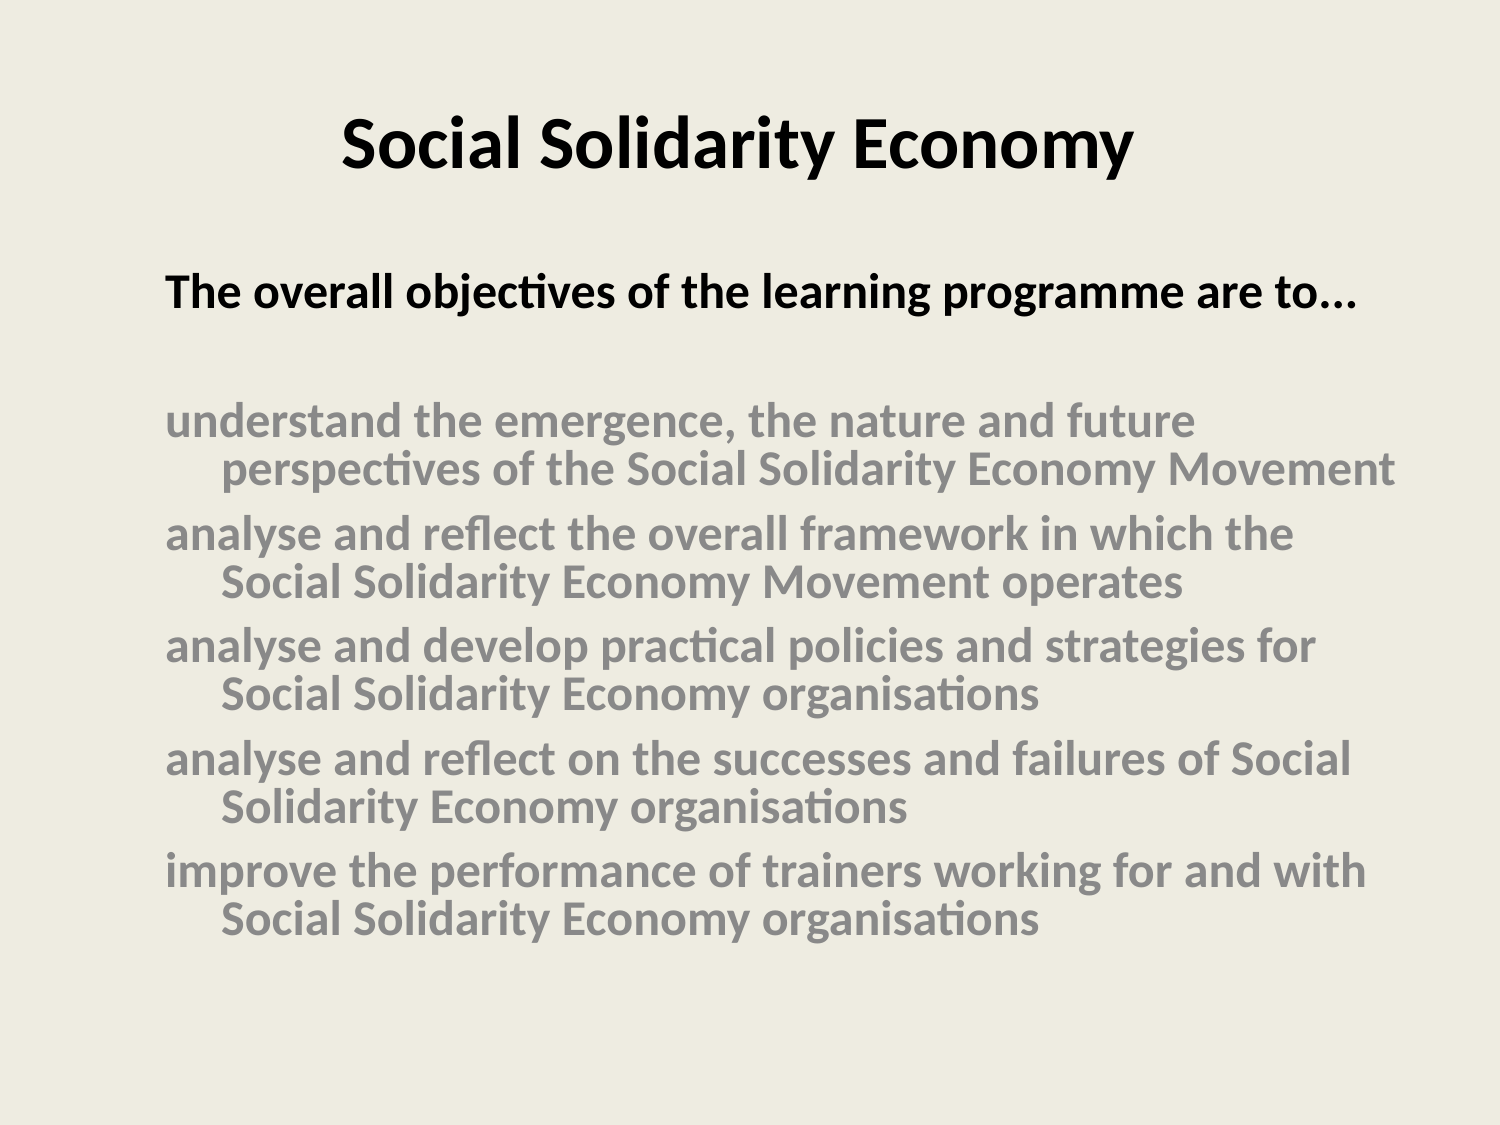

Social Solidarity Economy
The overall objectives of the learning programme are to...
understand the emergence, the nature and future perspectives of the Social Solidarity Economy Movement
analyse and reflect the overall framework in which the Social Solidarity Economy Movement operates
analyse and develop practical policies and strategies for Social Solidarity Economy organisations
analyse and reflect on the successes and failures of Social Solidarity Economy organisations
improve the performance of trainers working for and with Social Solidarity Economy organisations